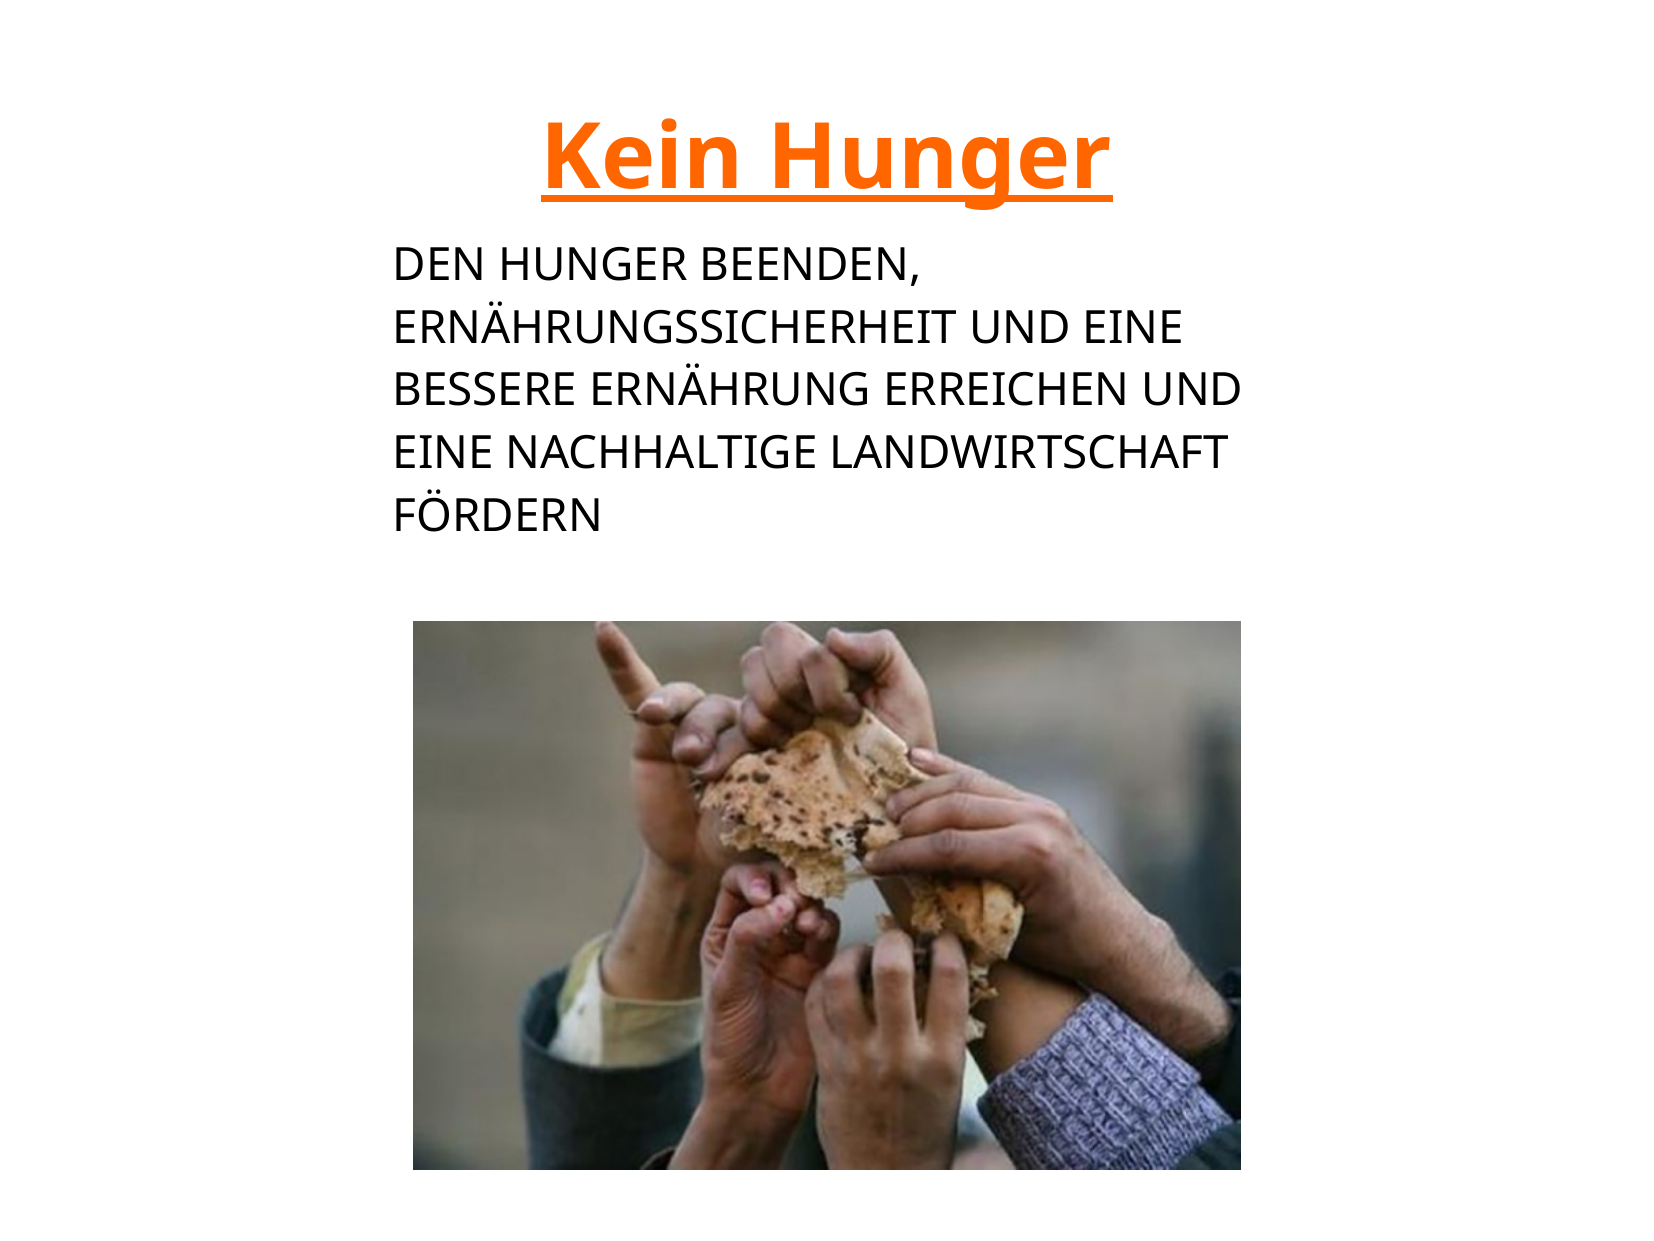

# Kein Hunger
DEN HUNGER BEENDEN, ERNÄHRUNGSSICHERHEIT UND EINE BESSERE ERNÄHRUNG ERREICHEN UND EINE NACHHALTIGE LANDWIRTSCHAFT FÖRDERN